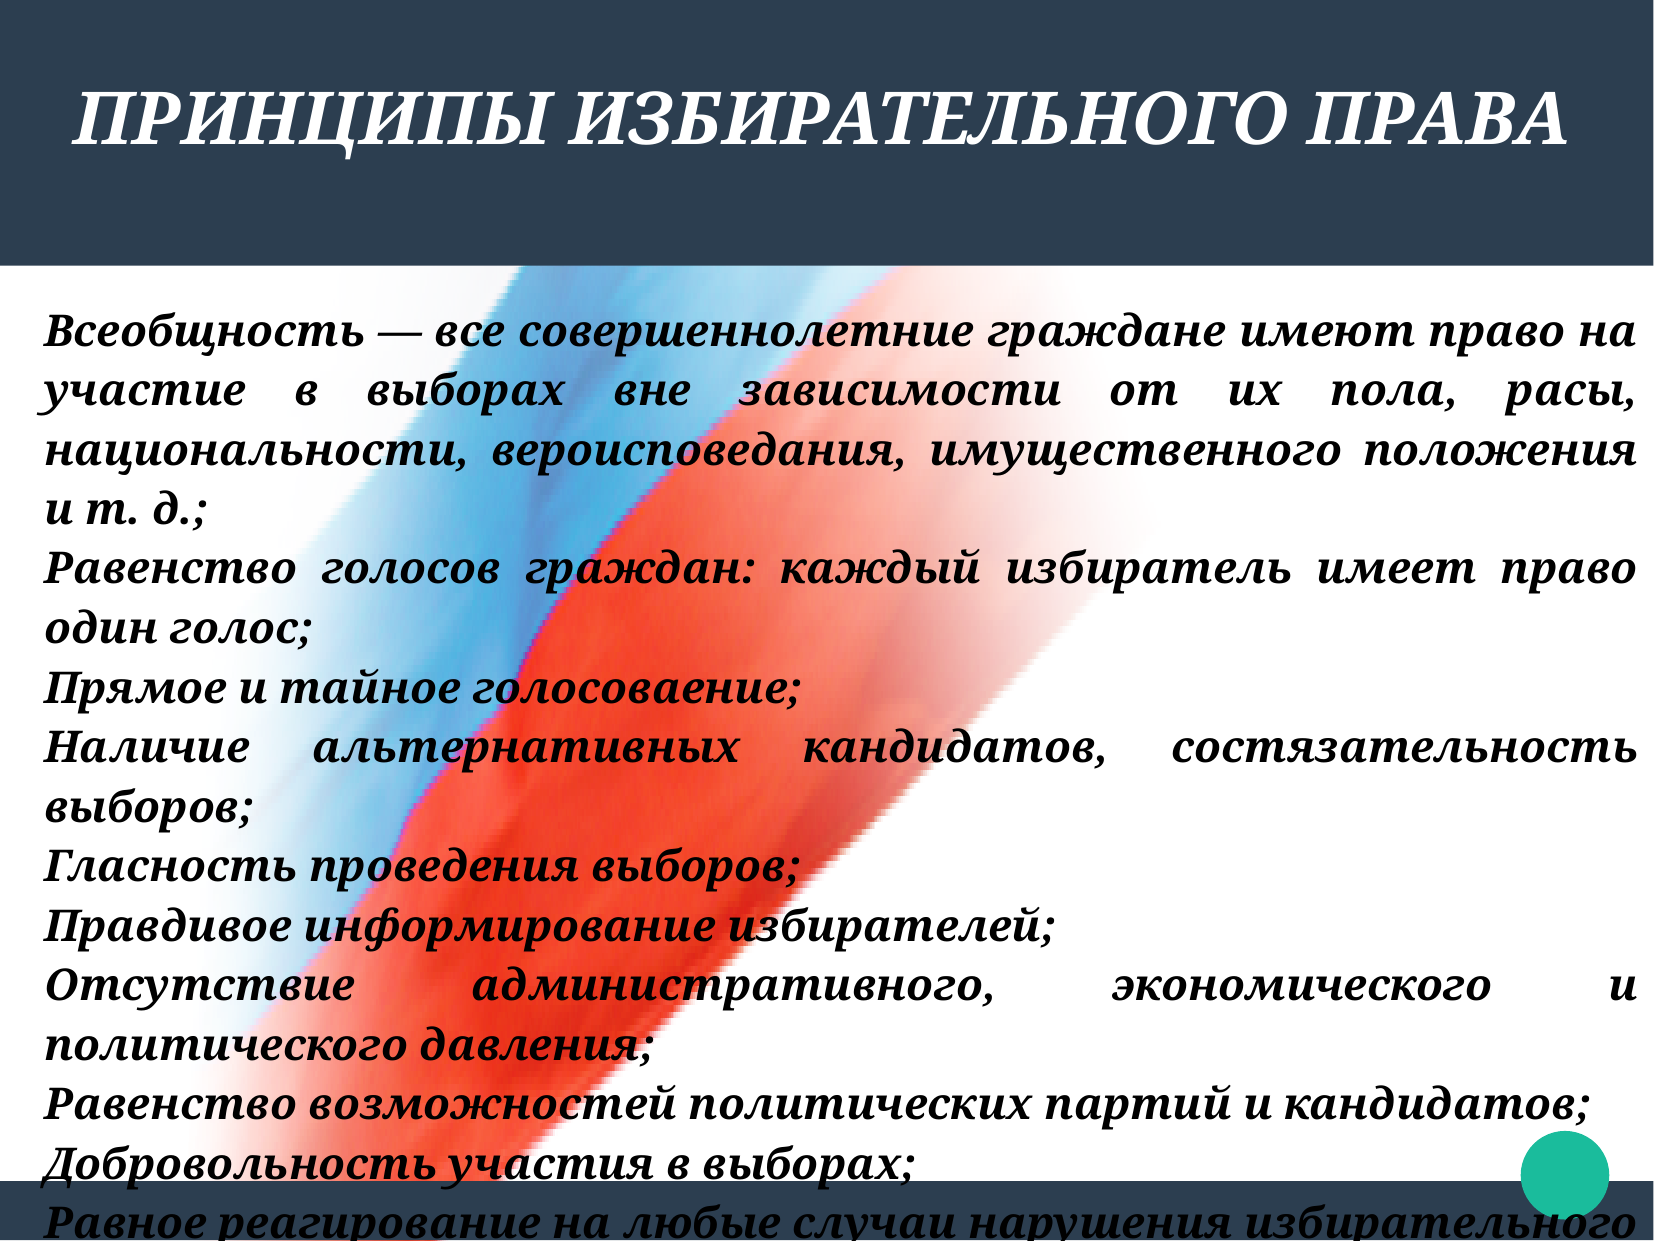

ПРИНЦИПЫ ИЗБИРАТЕЛЬНОГО ПРАВА
Всеобщность — все совершеннолетние граждане имеют право на участие в выборах вне зависимости от их пола, расы, национальности, вероисповедания, имущественного положения и т. д.;
Равенство голосов граждан: каждый избиратель имеет право один голос;
Прямое и тайное голосоваение;
Наличие альтернативных кандидатов, состязательность выборов;
Гласность проведения выборов;
Правдивое информирование избирателей;
Отсутствие административного, экономического и политического давления;
Равенство возможностей политических партий и кандидатов;
Добровольность участия в выборах;
Равное реагирование на любые случаи нарушения избирательного законодательства;
Периодичность и регулярность выборов.